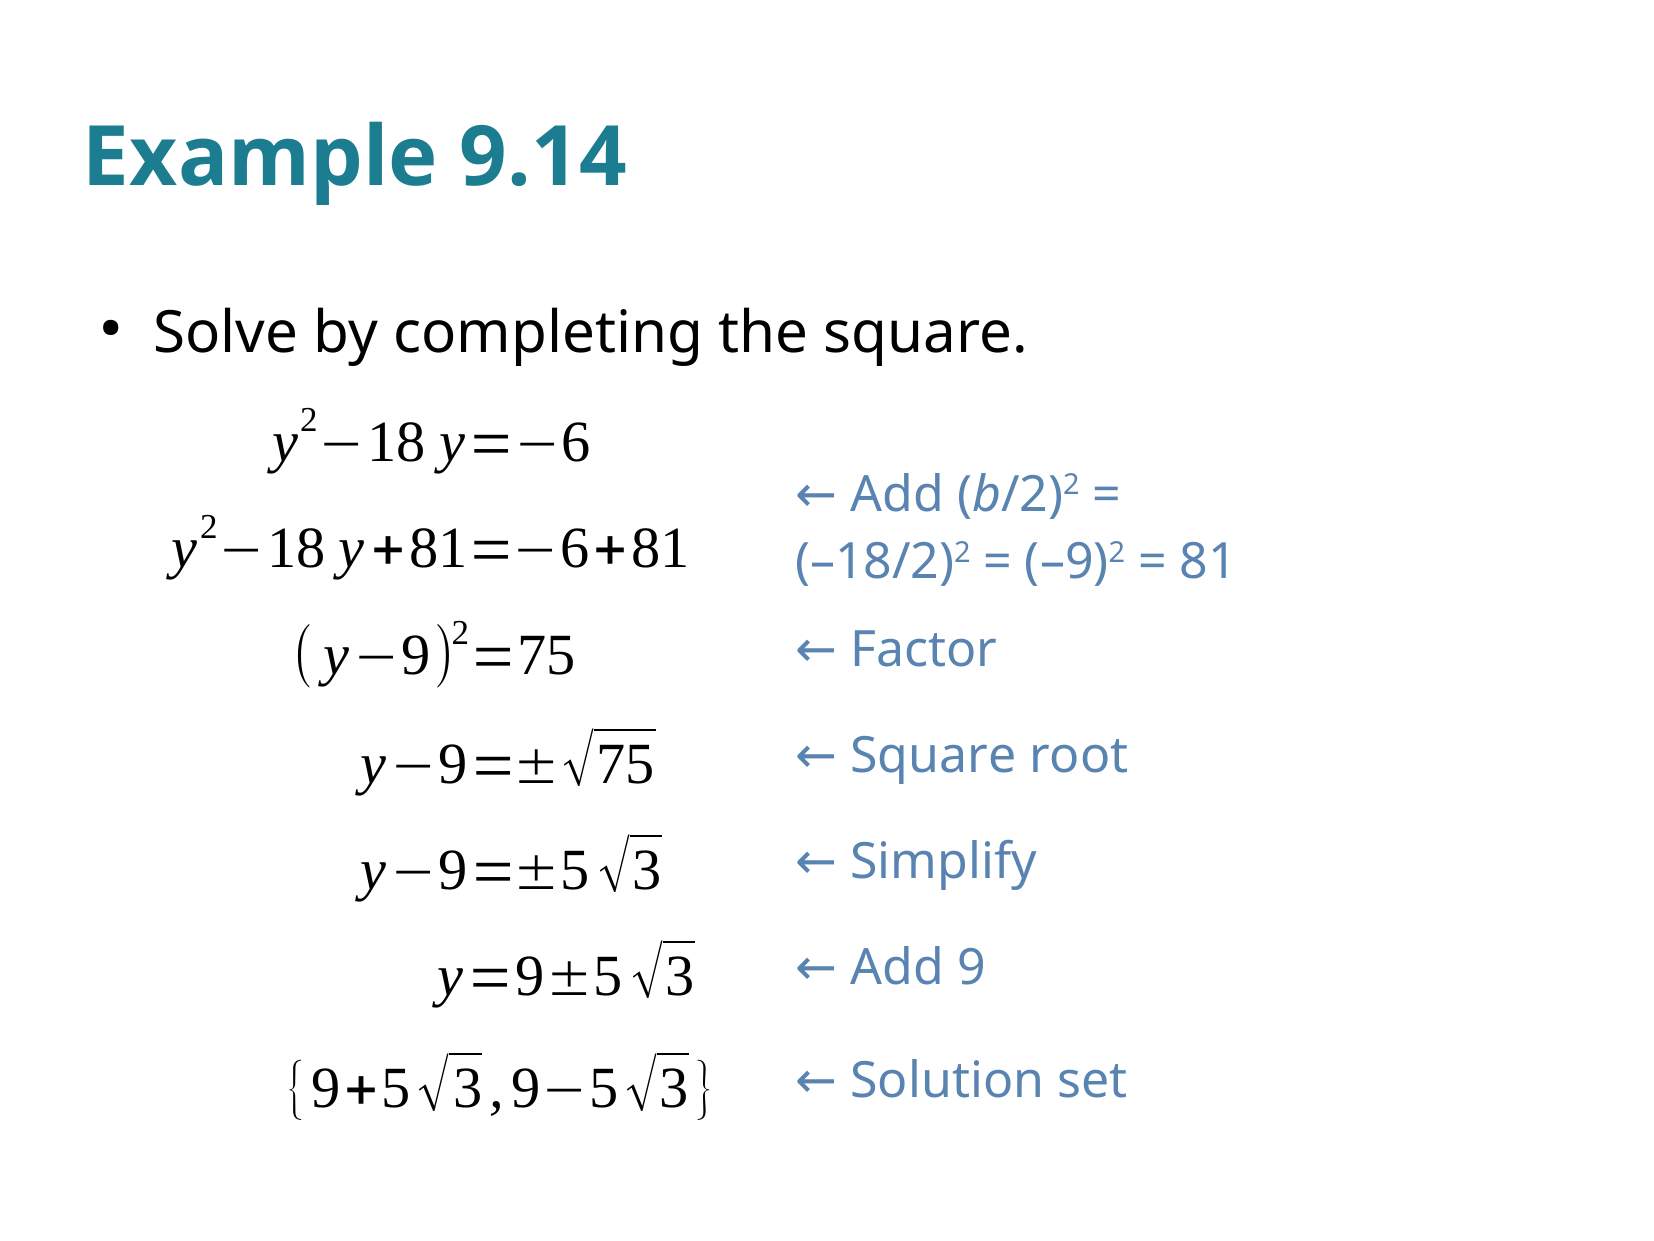

# Example 9.14
Solve by completing the square.
← Add (b/2)2 =
(–18/2)2 = (–9)2 = 81
← Factor
← Square root
← Simplify
← Add 9
← Solution set